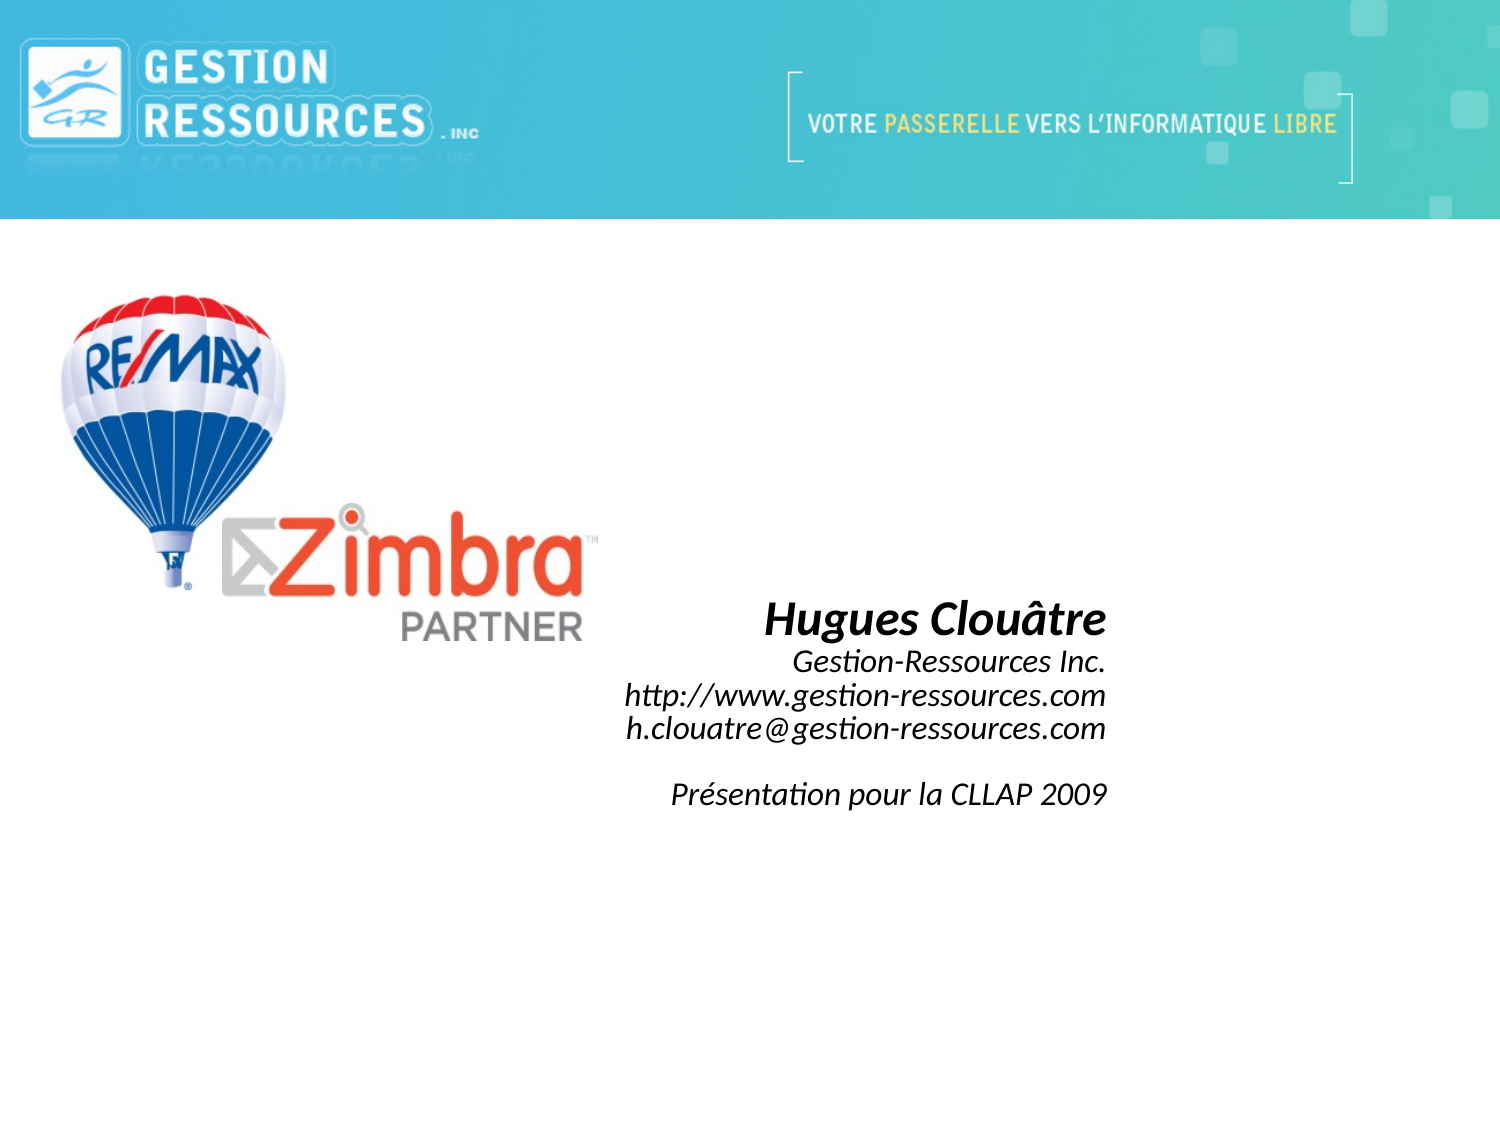

Hugues Clouâtre
Gestion-Ressources Inc.
http://www.gestion-ressources.com
h.clouatre@gestion-ressources.com
Présentation pour la CLLAP 2009